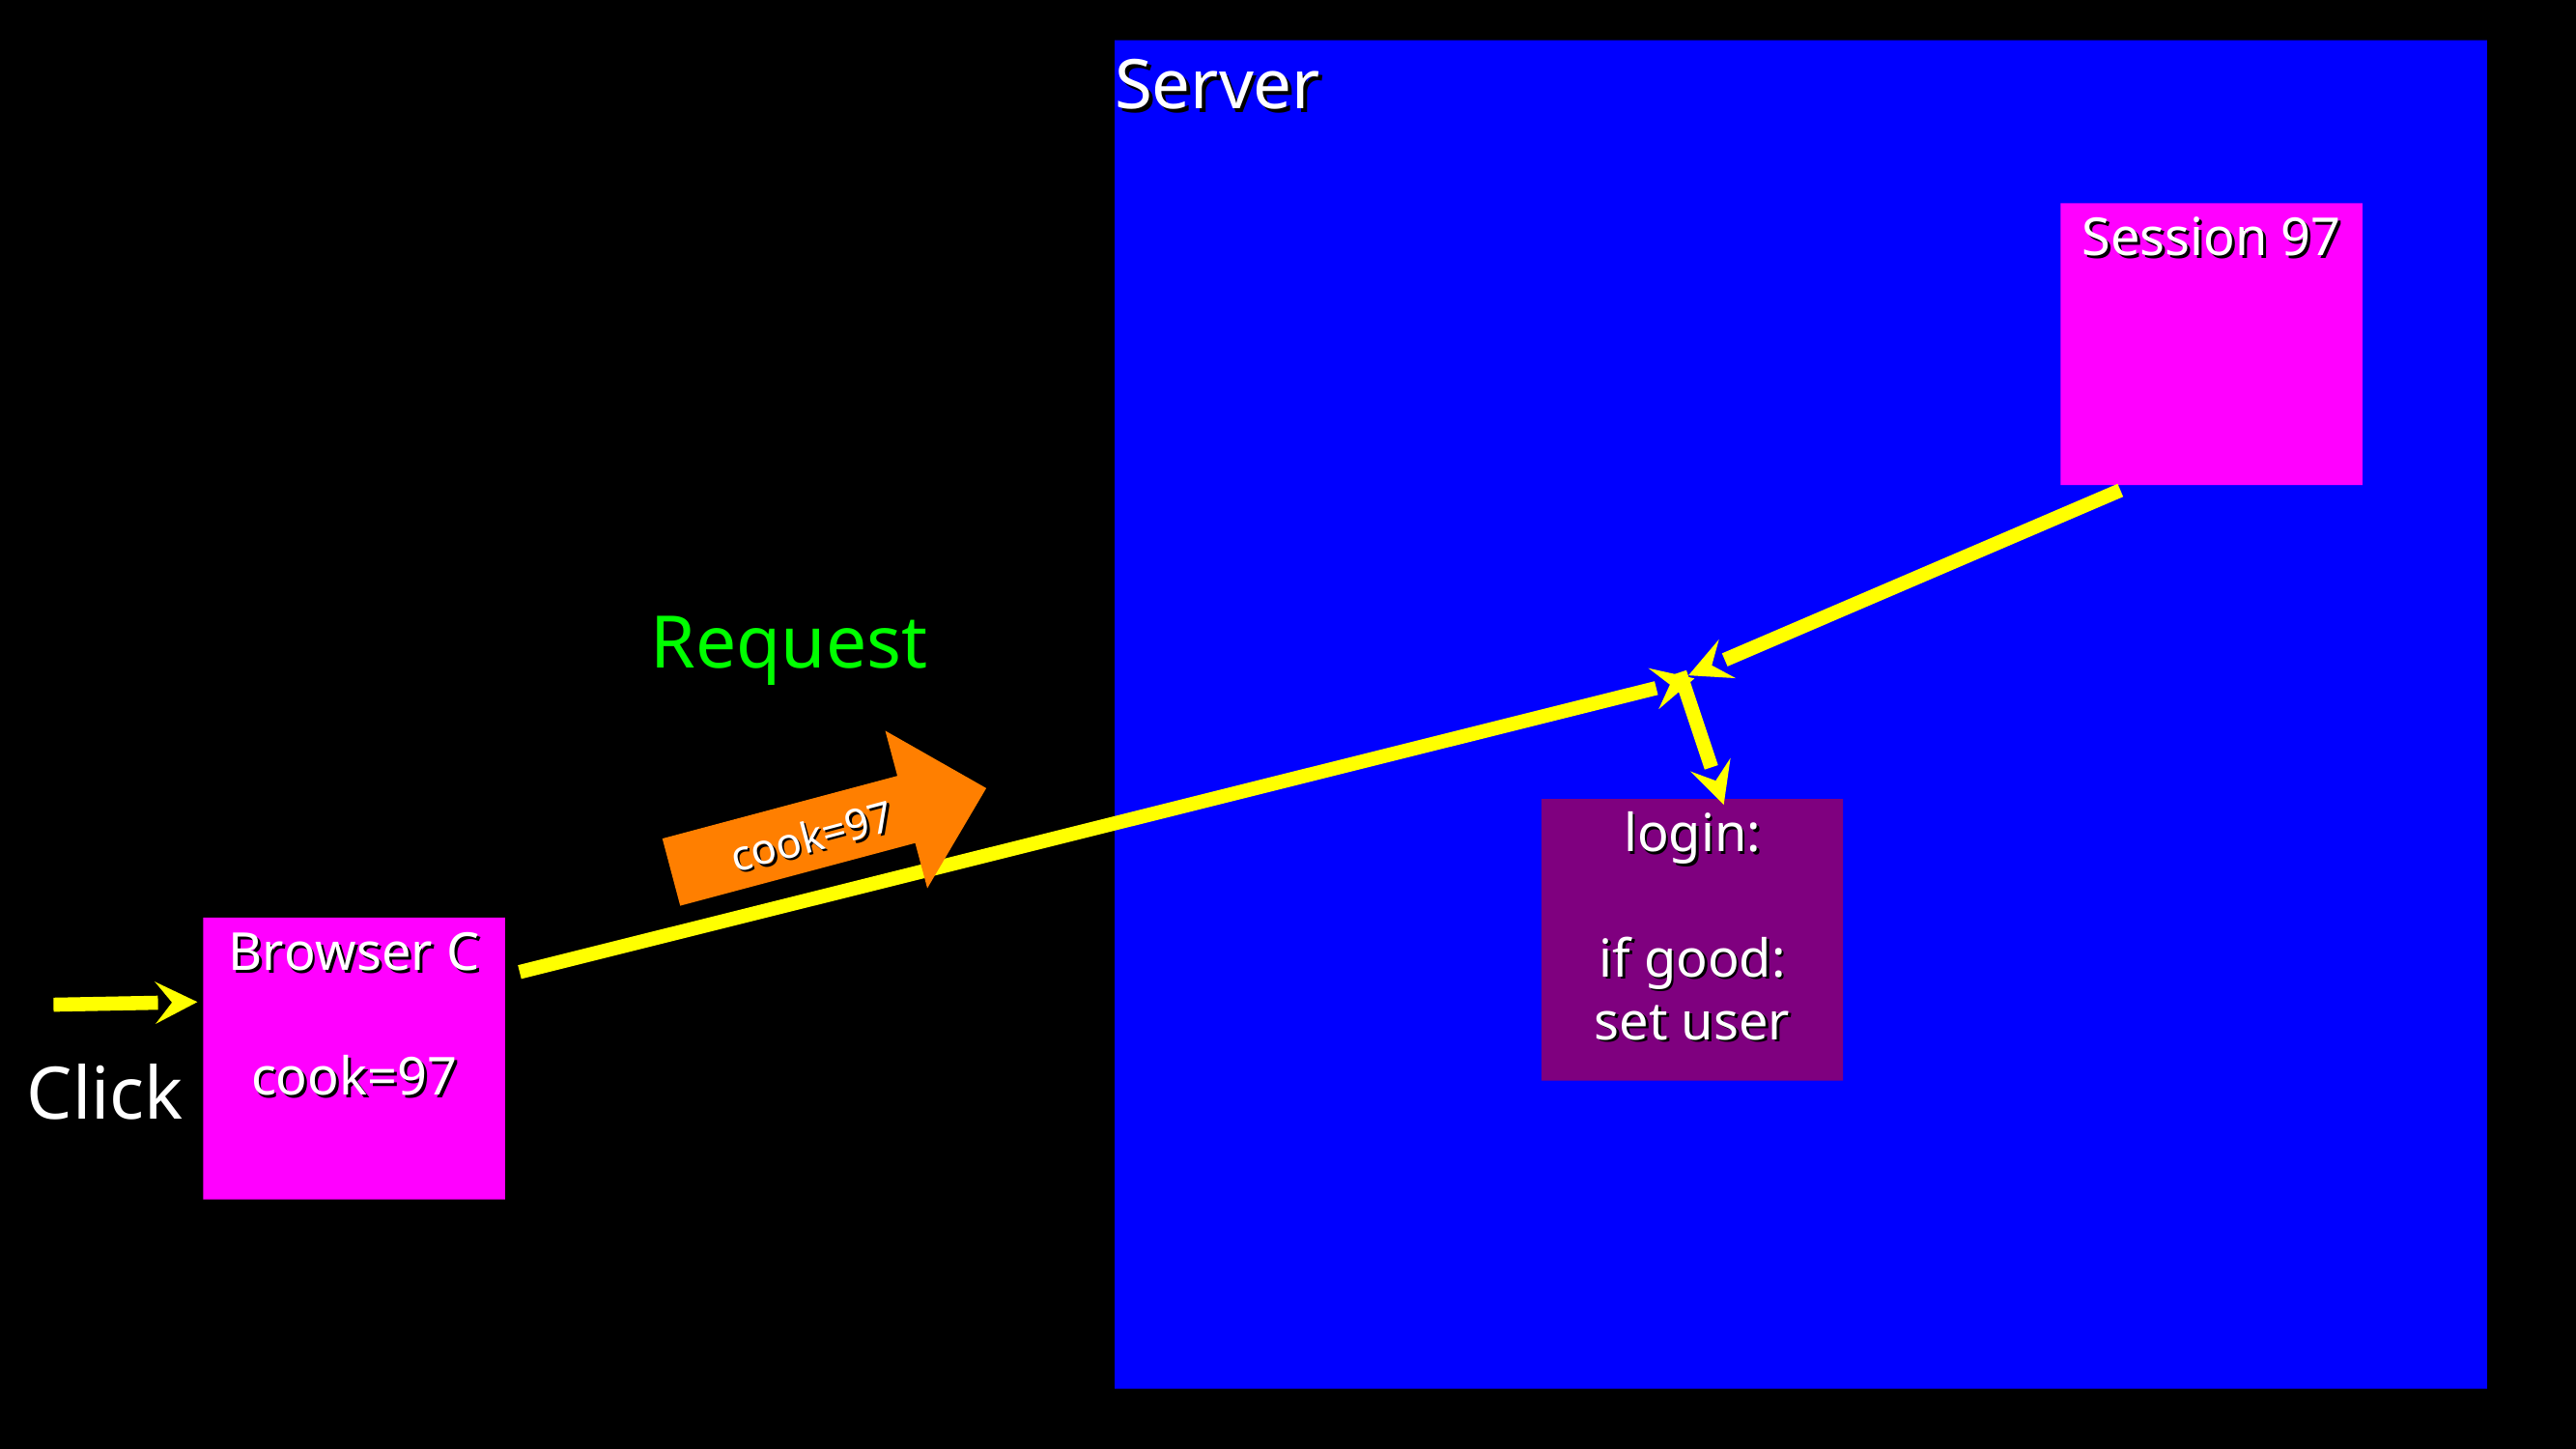

Server
Session 97
Request
cook=97
login:
if good:
set user
Browser C
cook=97
Click